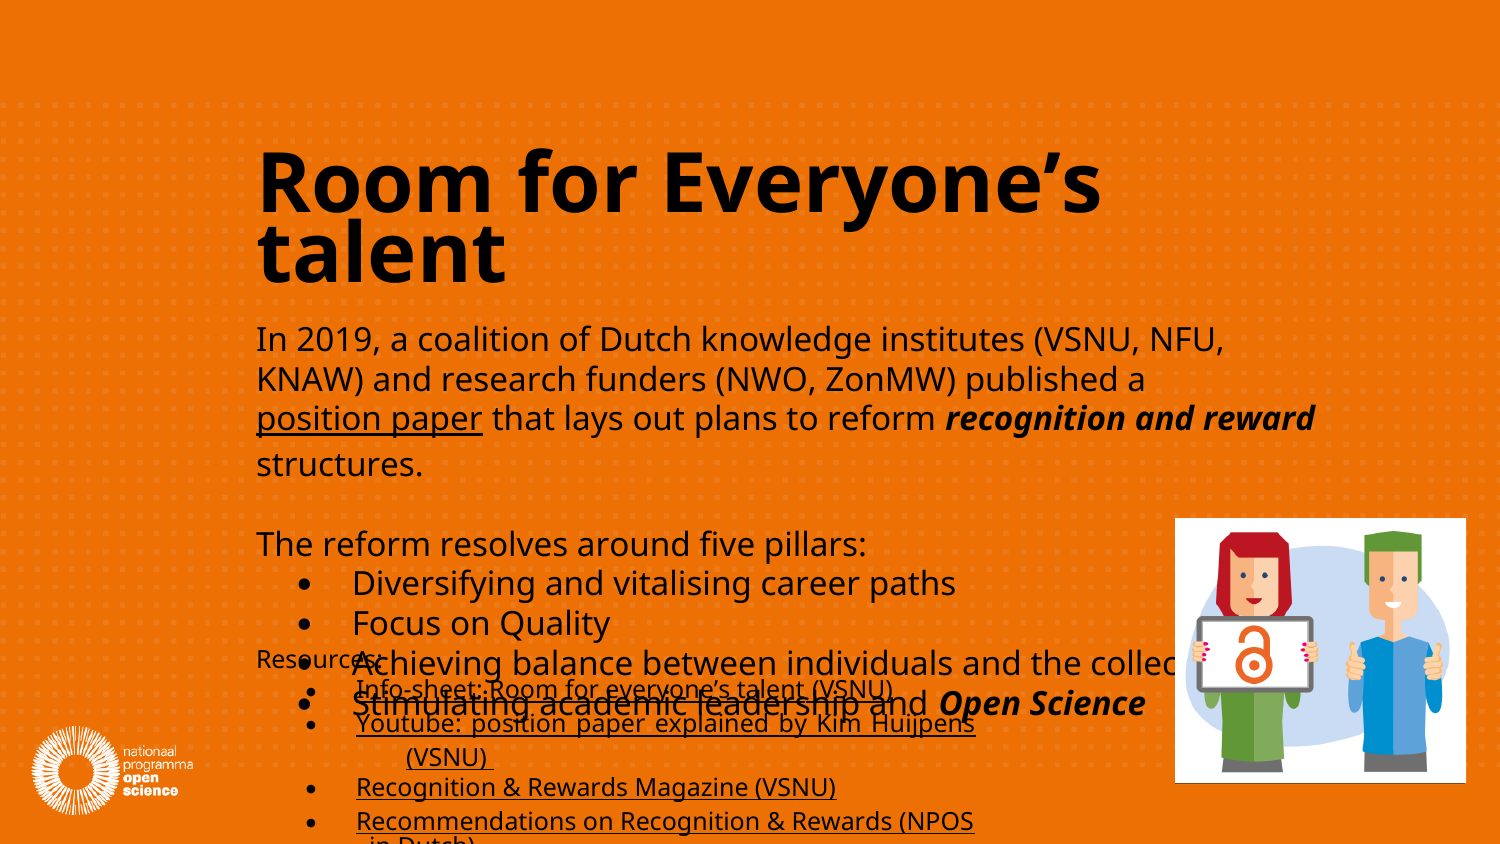

Room for Everyone’s talent
In 2019, a coalition of Dutch knowledge institutes (VSNU, NFU, KNAW) and research funders (NWO, ZonMW) published a position paper that lays out plans to reform recognition and reward structures.
The reform resolves around five pillars:
Diversifying and vitalising career paths
Focus on Quality
Achieving balance between individuals and the collective,
Stimulating academic leadership and Open Science
Resources:
Info-sheet: Room for everyone’s talent (VSNU)
Youtube: position paper explained by Kim Huijpens (VSNU)
Recognition & Rewards Magazine (VSNU)
Recommendations on Recognition & Rewards (NPOS, in Dutch)